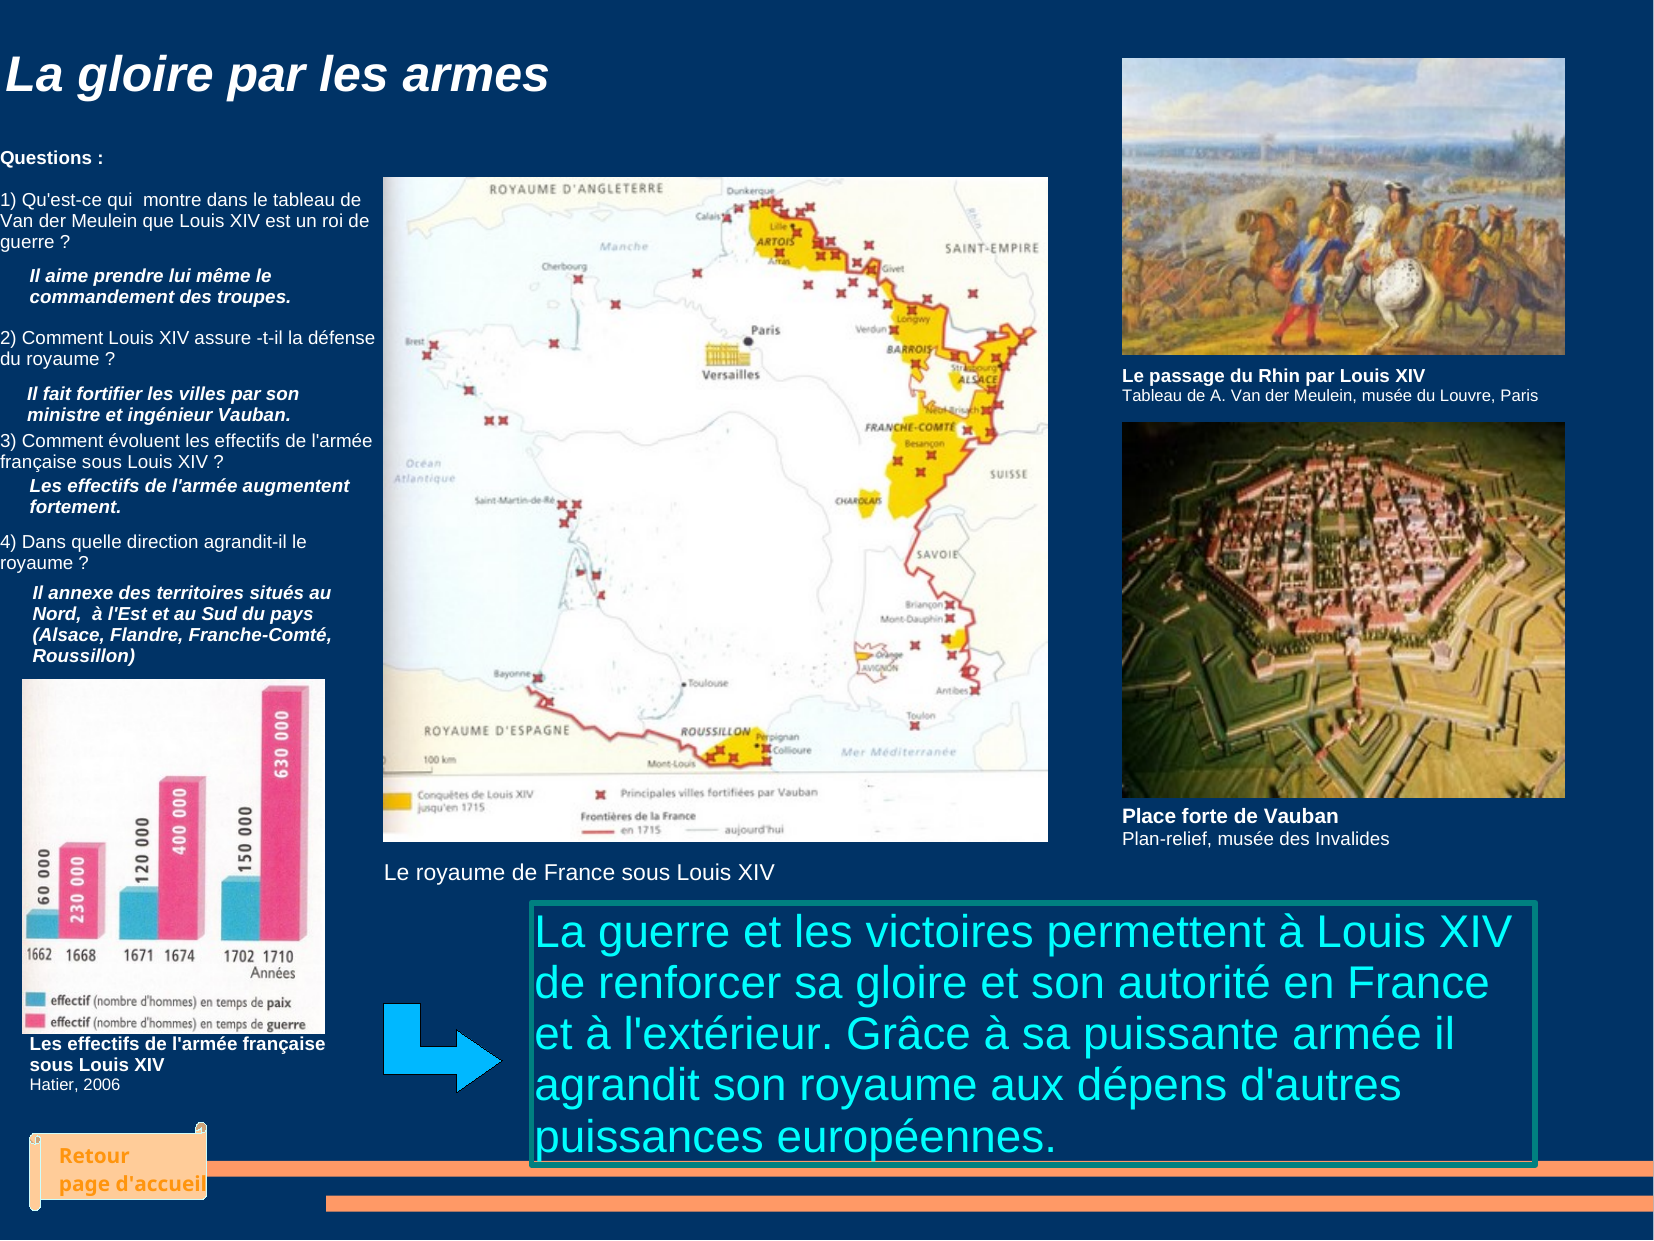

# La gloire par les armes
Questions :
1) Qu'est-ce qui montre dans le tableau de Van der Meulein que Louis XIV est un roi de guerre ?
Il aime prendre lui même le commandement des troupes.
2) Comment Louis XIV assure -t-il la défense du royaume ?
Le passage du Rhin par Louis XIV
Tableau de A. Van der Meulein, musée du Louvre, Paris
Il fait fortifier les villes par son ministre et ingénieur Vauban.
3) Comment évoluent les effectifs de l'armée française sous Louis XIV ?
Les effectifs de l'armée augmentent fortement.
4) Dans quelle direction agrandit-il le royaume ?
Il annexe des territoires situés au Nord, à l'Est et au Sud du pays (Alsace, Flandre, Franche-Comté, Roussillon)
Place forte de Vauban
Plan-relief, musée des Invalides
Le royaume de France sous Louis XIV
La guerre et les victoires permettent à Louis XIV de renforcer sa gloire et son autorité en France et à l'extérieur. Grâce à sa puissante armée il agrandit son royaume aux dépens d'autres puissances européennes.
Les effectifs de l'armée française sous Louis XIV
Hatier, 2006
Retour
page d'accueil